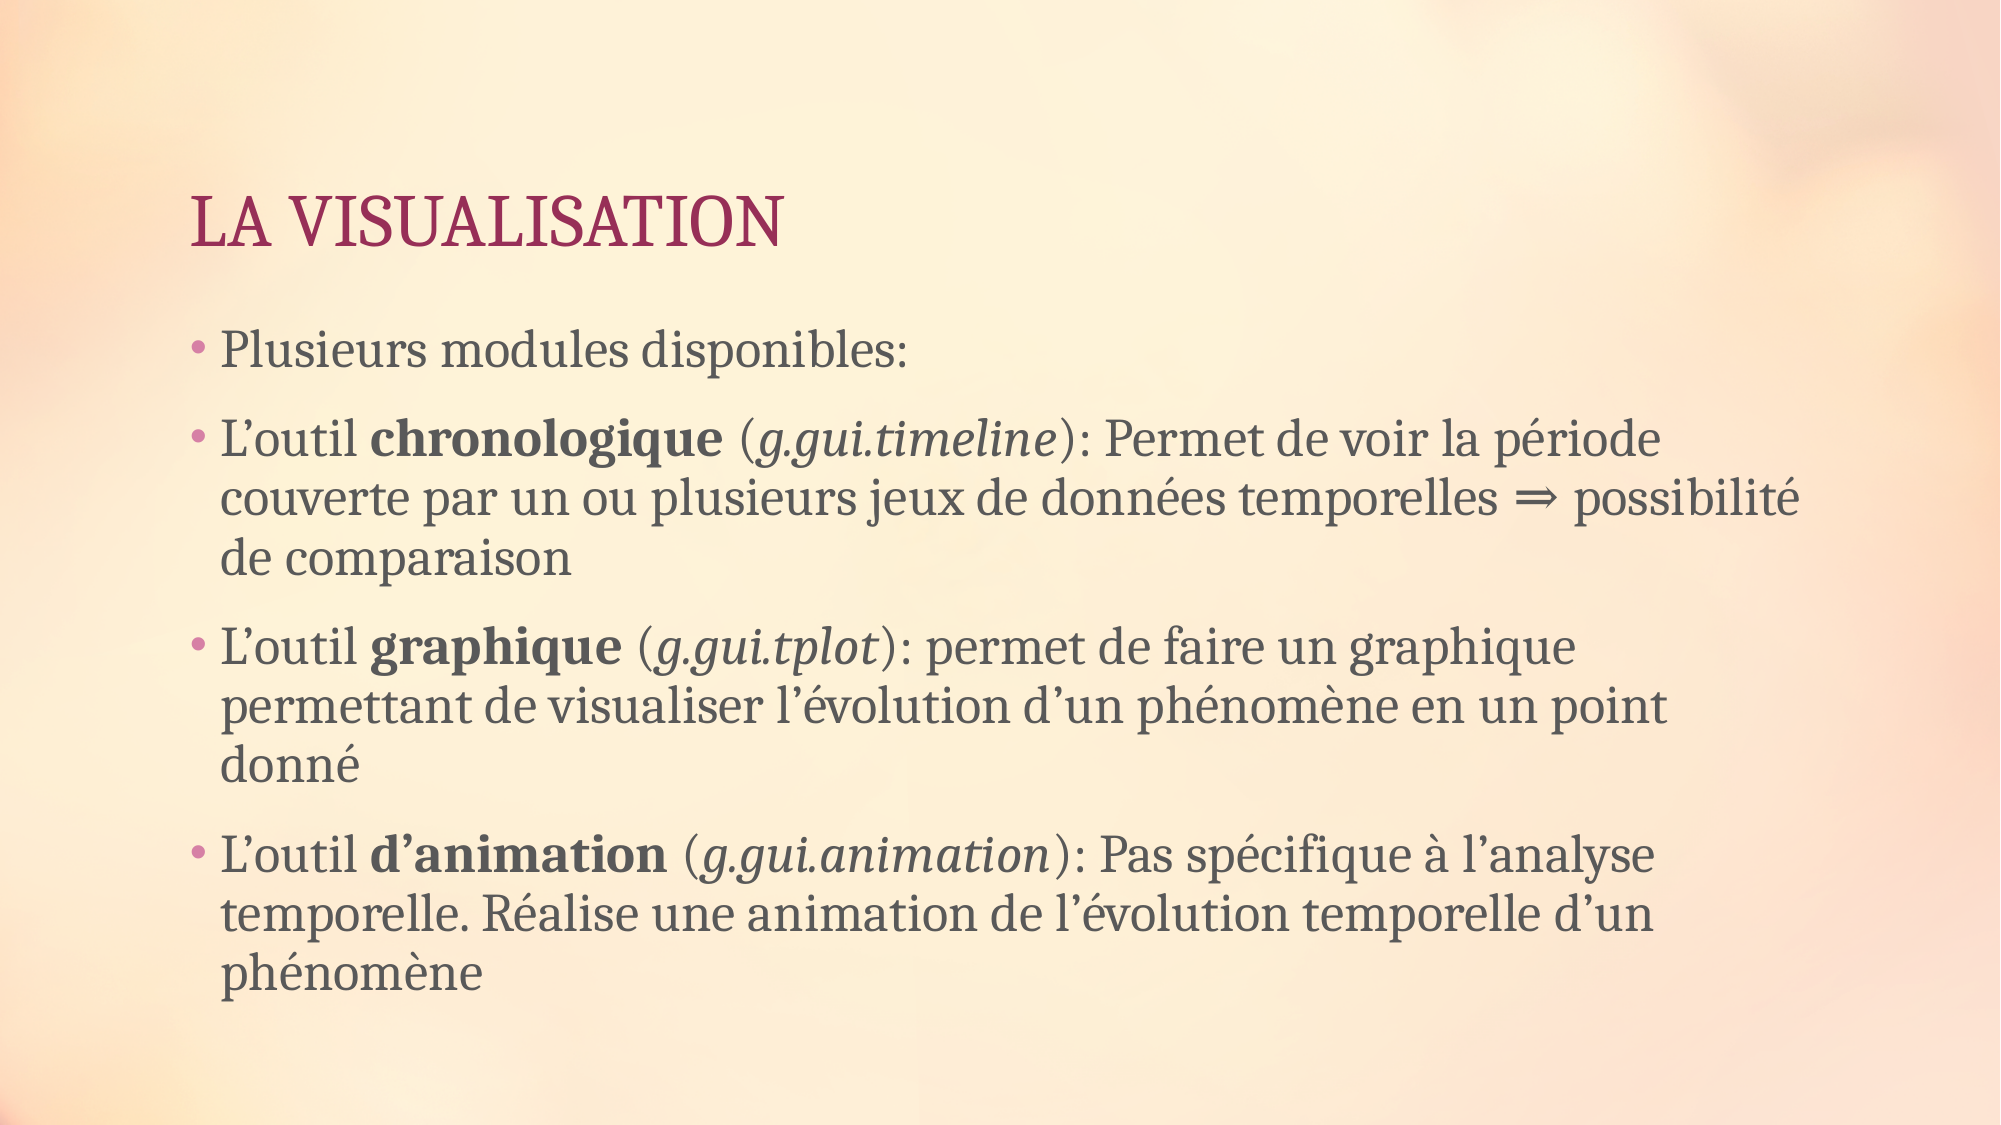

# LA VISUALISATION
Plusieurs modules disponibles:
L’outil chronologique (g.gui.timeline): Permet de voir la période couverte par un ou plusieurs jeux de données temporelles ⇒ possibilité de comparaison
L’outil graphique (g.gui.tplot): permet de faire un graphique permettant de visualiser l’évolution d’un phénomène en un point donné
L’outil d’animation (g.gui.animation): Pas spécifique à l’analyse temporelle. Réalise une animation de l’évolution temporelle d’un phénomène